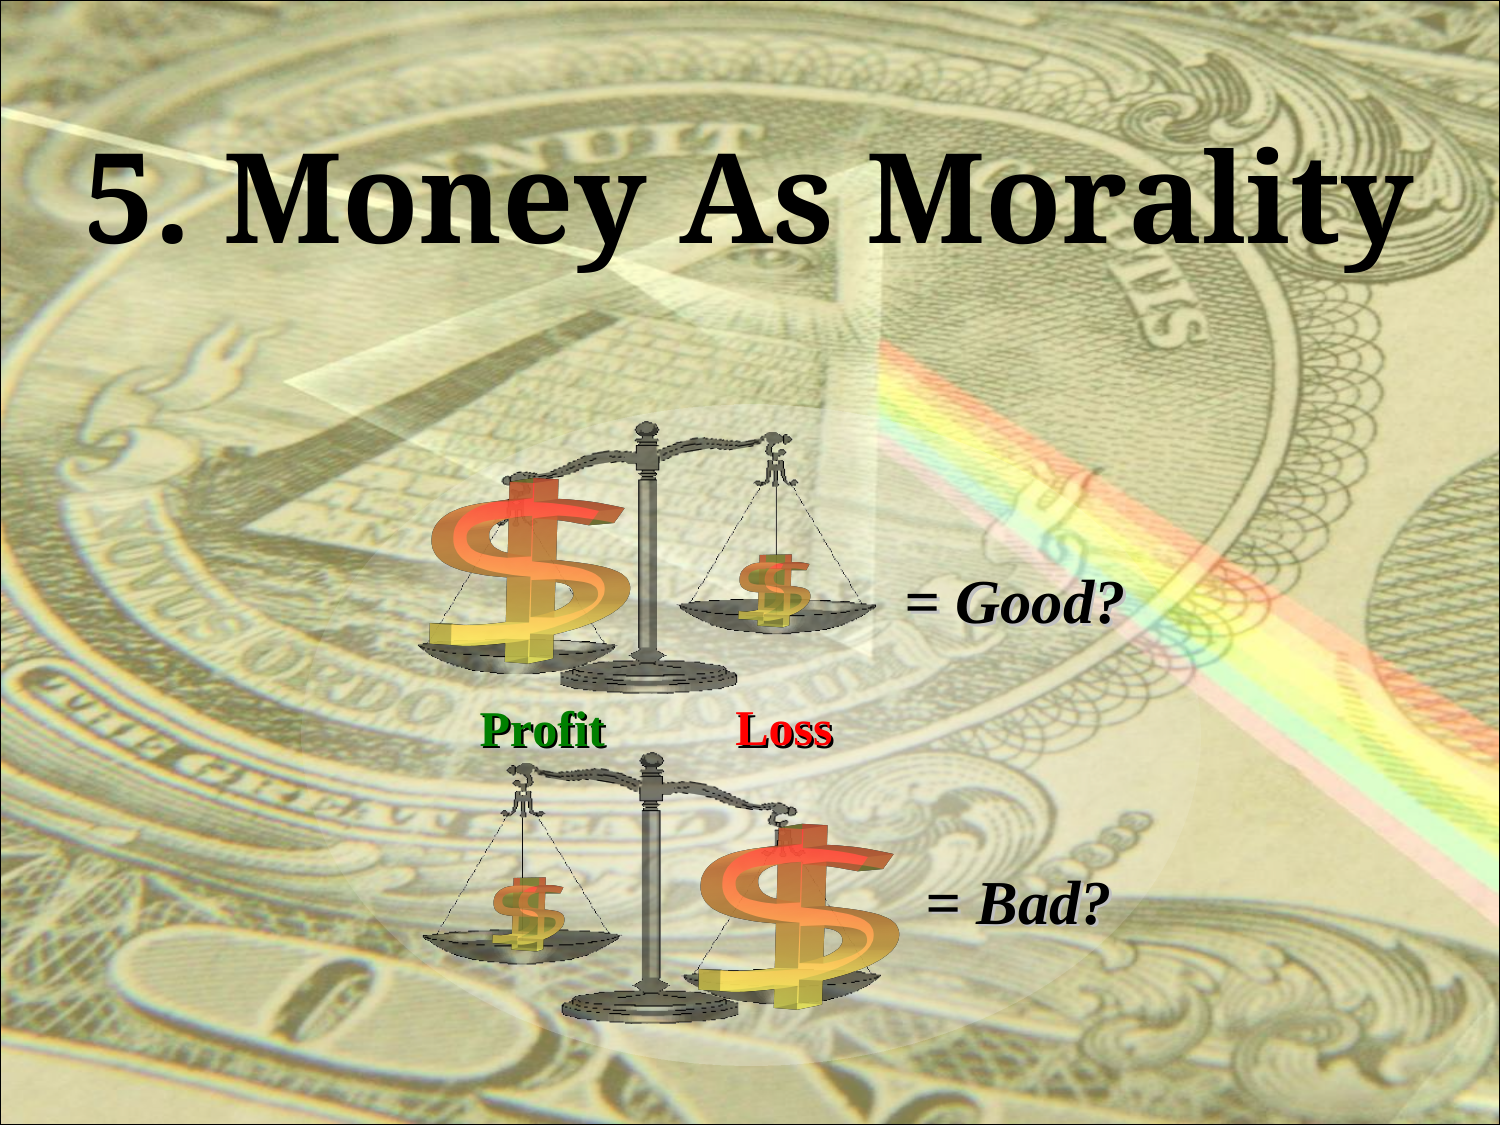

5. Money As Morality
$
$
$
$
= Good?
Profit
Loss
$
$
$
$
= Bad?